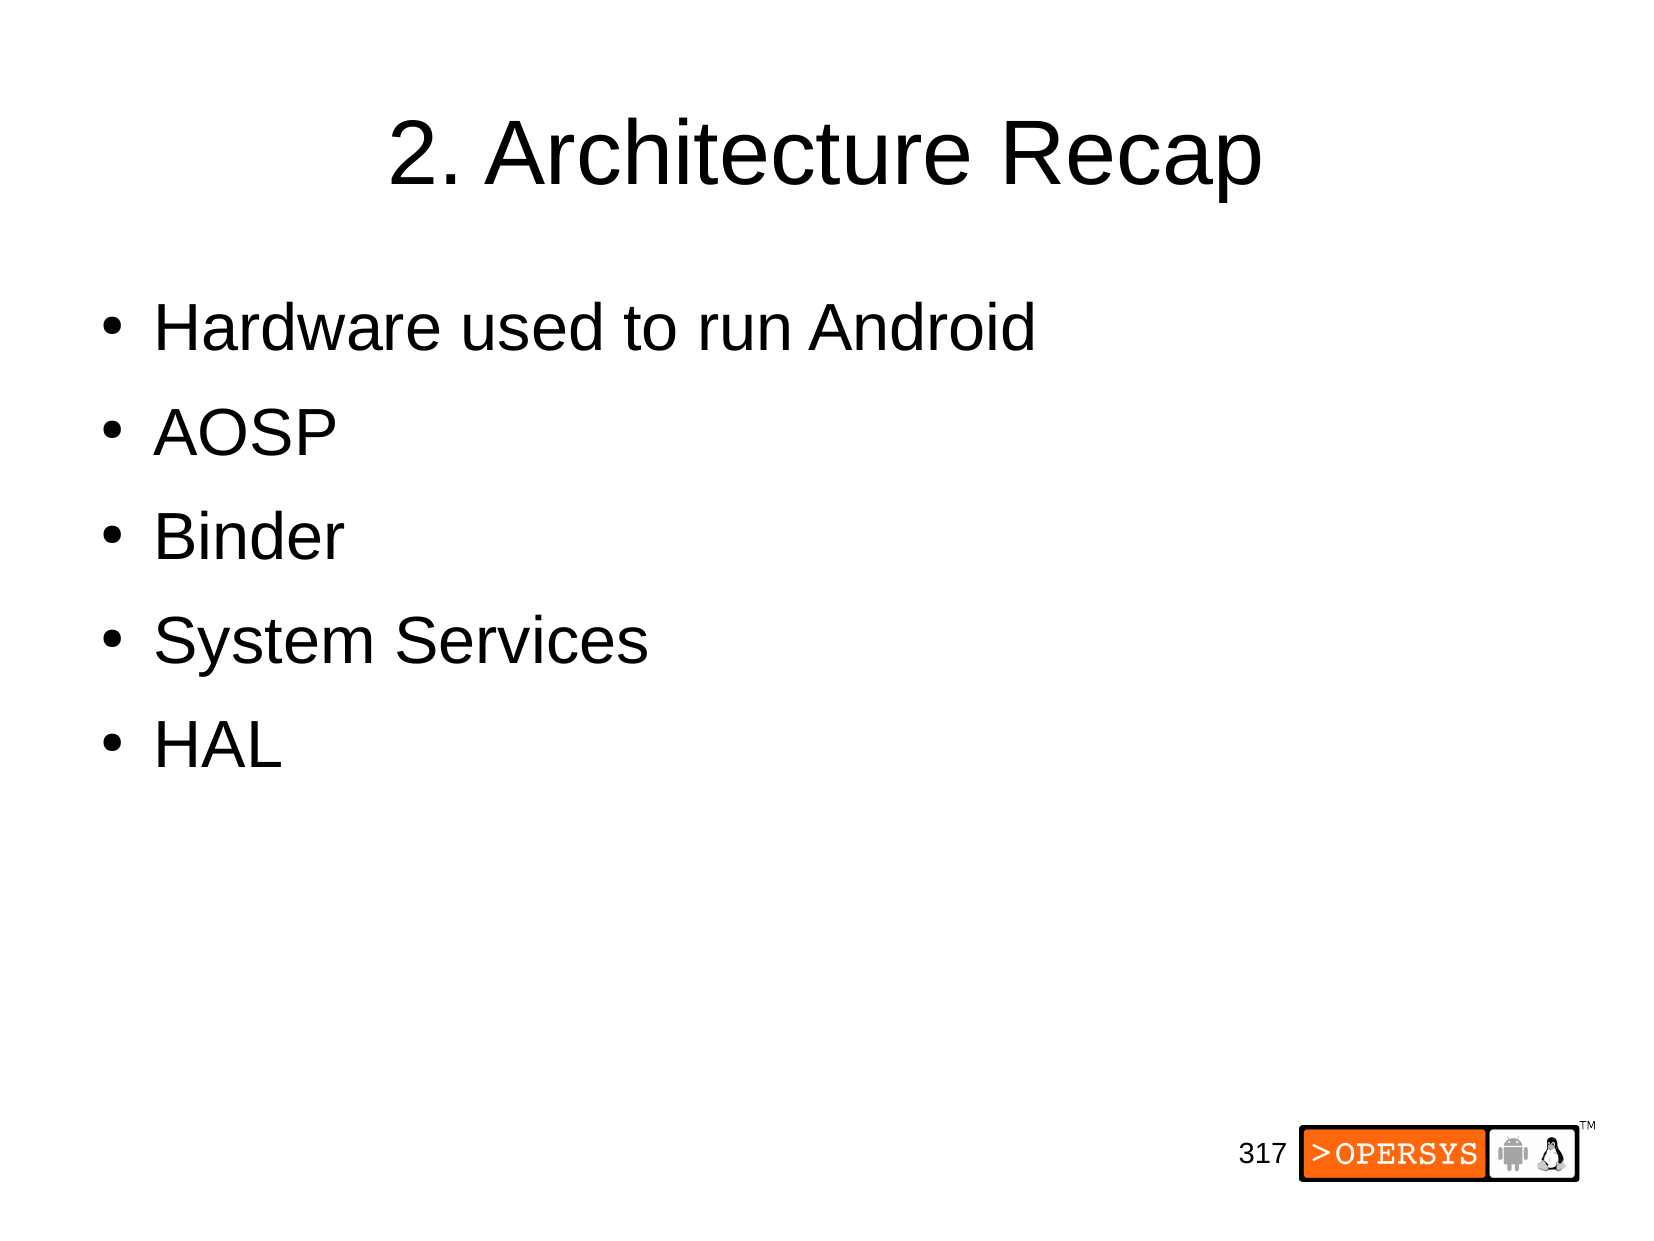

# 2. Architecture Recap
Hardware used to run Android
AOSP
Binder
System Services
HAL